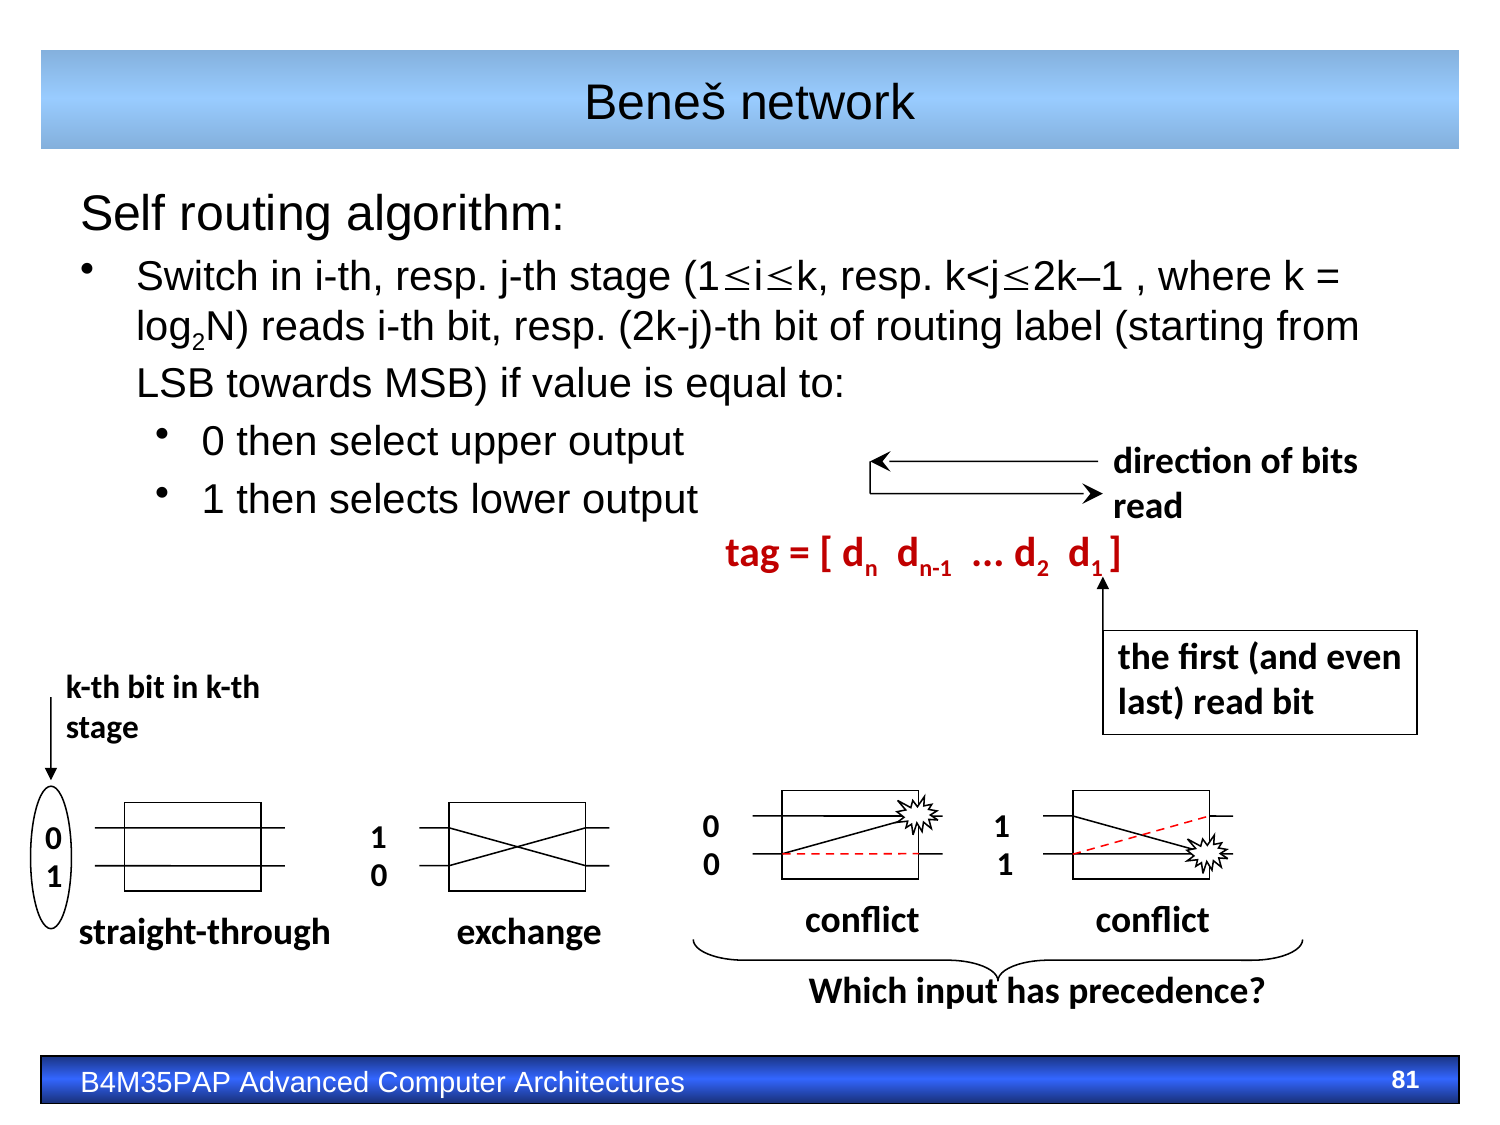

# Beneš network
Self routing algorithm:
Switch in i-th, resp. j-th stage (1ik, resp. k<j2k–1 , where k = log2N) reads i-th bit, resp. (2k-j)-th bit of routing label (starting from LSB towards MSB) if value is equal to:
0 then select upper output
1 then selects lower output
direction of bits read
tag = [ dn dn-1 ... d2 d1 ]
the first (and even last) read bit
k-th bit in k-th stage
 0
 0
conflict
 1
1
conflict
exchange
 1
 0
straight-through
 0
 1
Which input has precedence?